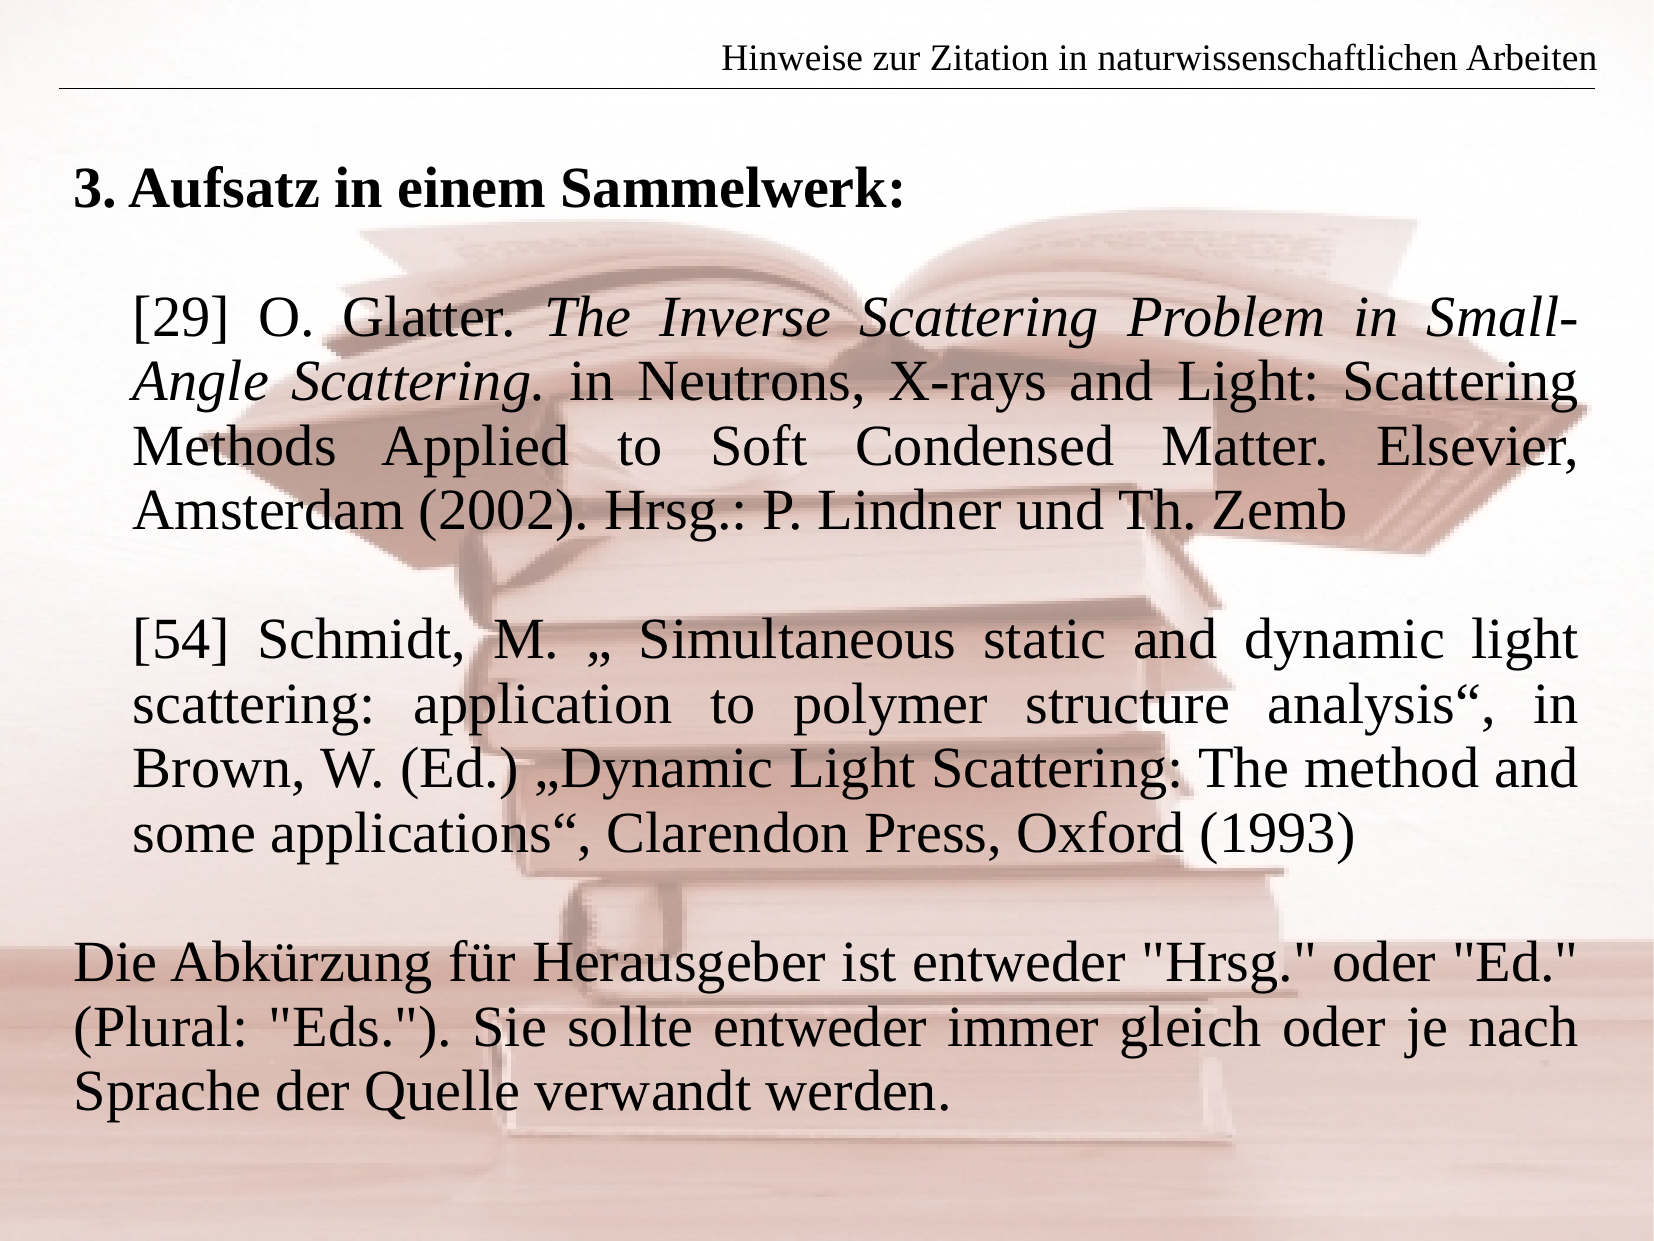

Hinweise zur Zitation in naturwissenschaftlichen Arbeiten
3. Aufsatz in einem Sammelwerk:
[29] O. Glatter. The Inverse Scattering Problem in Small-Angle Scattering. in Neutrons, X-rays and Light: Scattering Methods Applied to Soft Condensed Matter. Elsevier, Amsterdam (2002). Hrsg.: P. Lindner und Th. Zemb
[54] Schmidt, M. „ Simultaneous static and dynamic light scattering: application to polymer structure analysis“, in Brown, W. (Ed.) „Dynamic Light Scattering: The method and some applications“, Clarendon Press, Oxford (1993)
Die Abkürzung für Herausgeber ist entweder "Hrsg." oder "Ed." (Plural: "Eds."). Sie sollte entweder immer gleich oder je nach Sprache der Quelle verwandt werden.